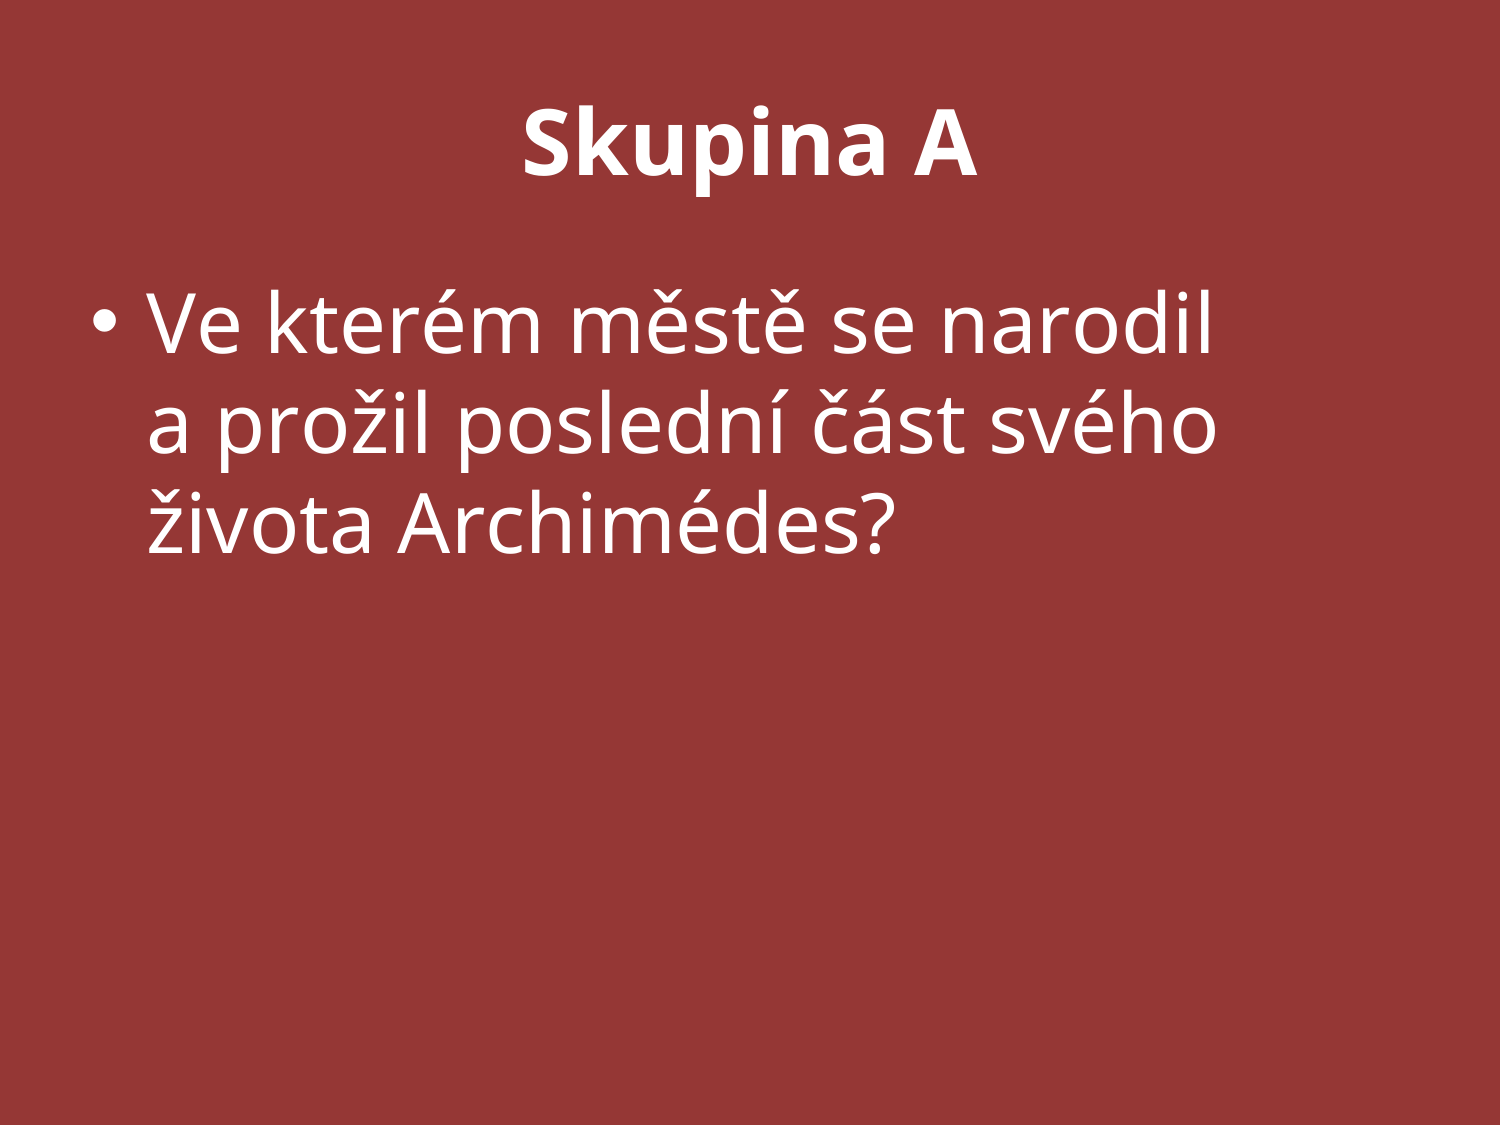

# Skupina A
Ve kterém městě se narodil a prožil poslední část svého života Archimédes?